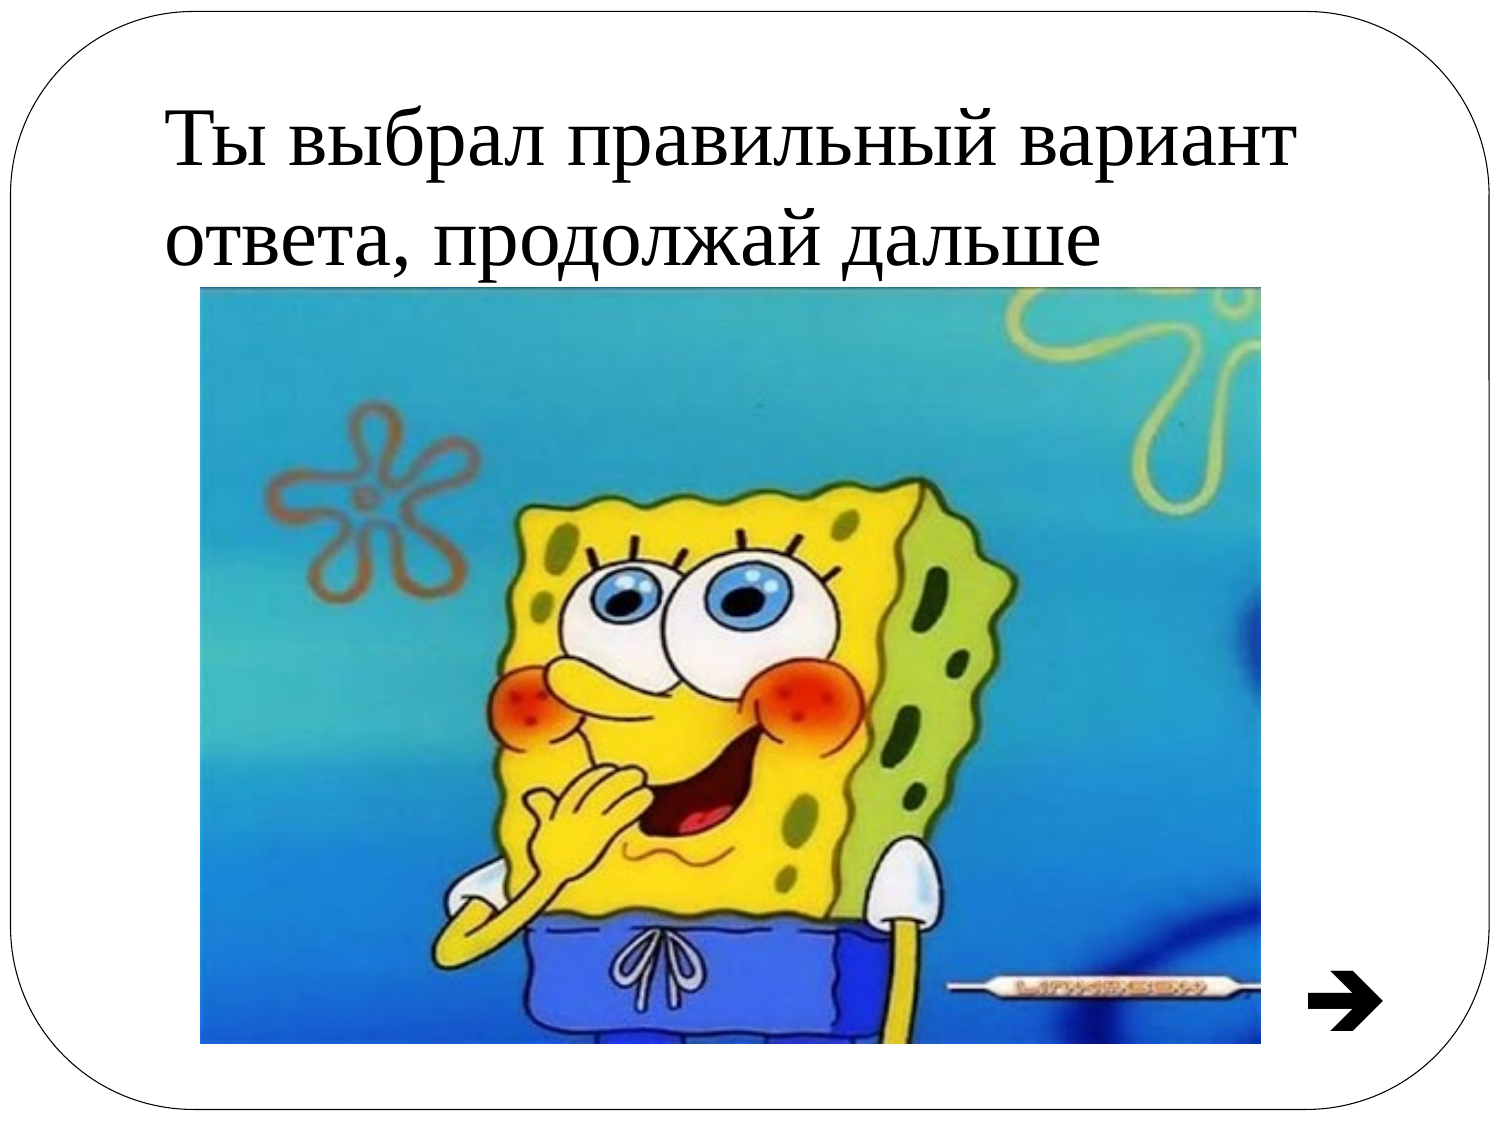

# Ты выбрал правильный вариант ответа, продолжай дальше
